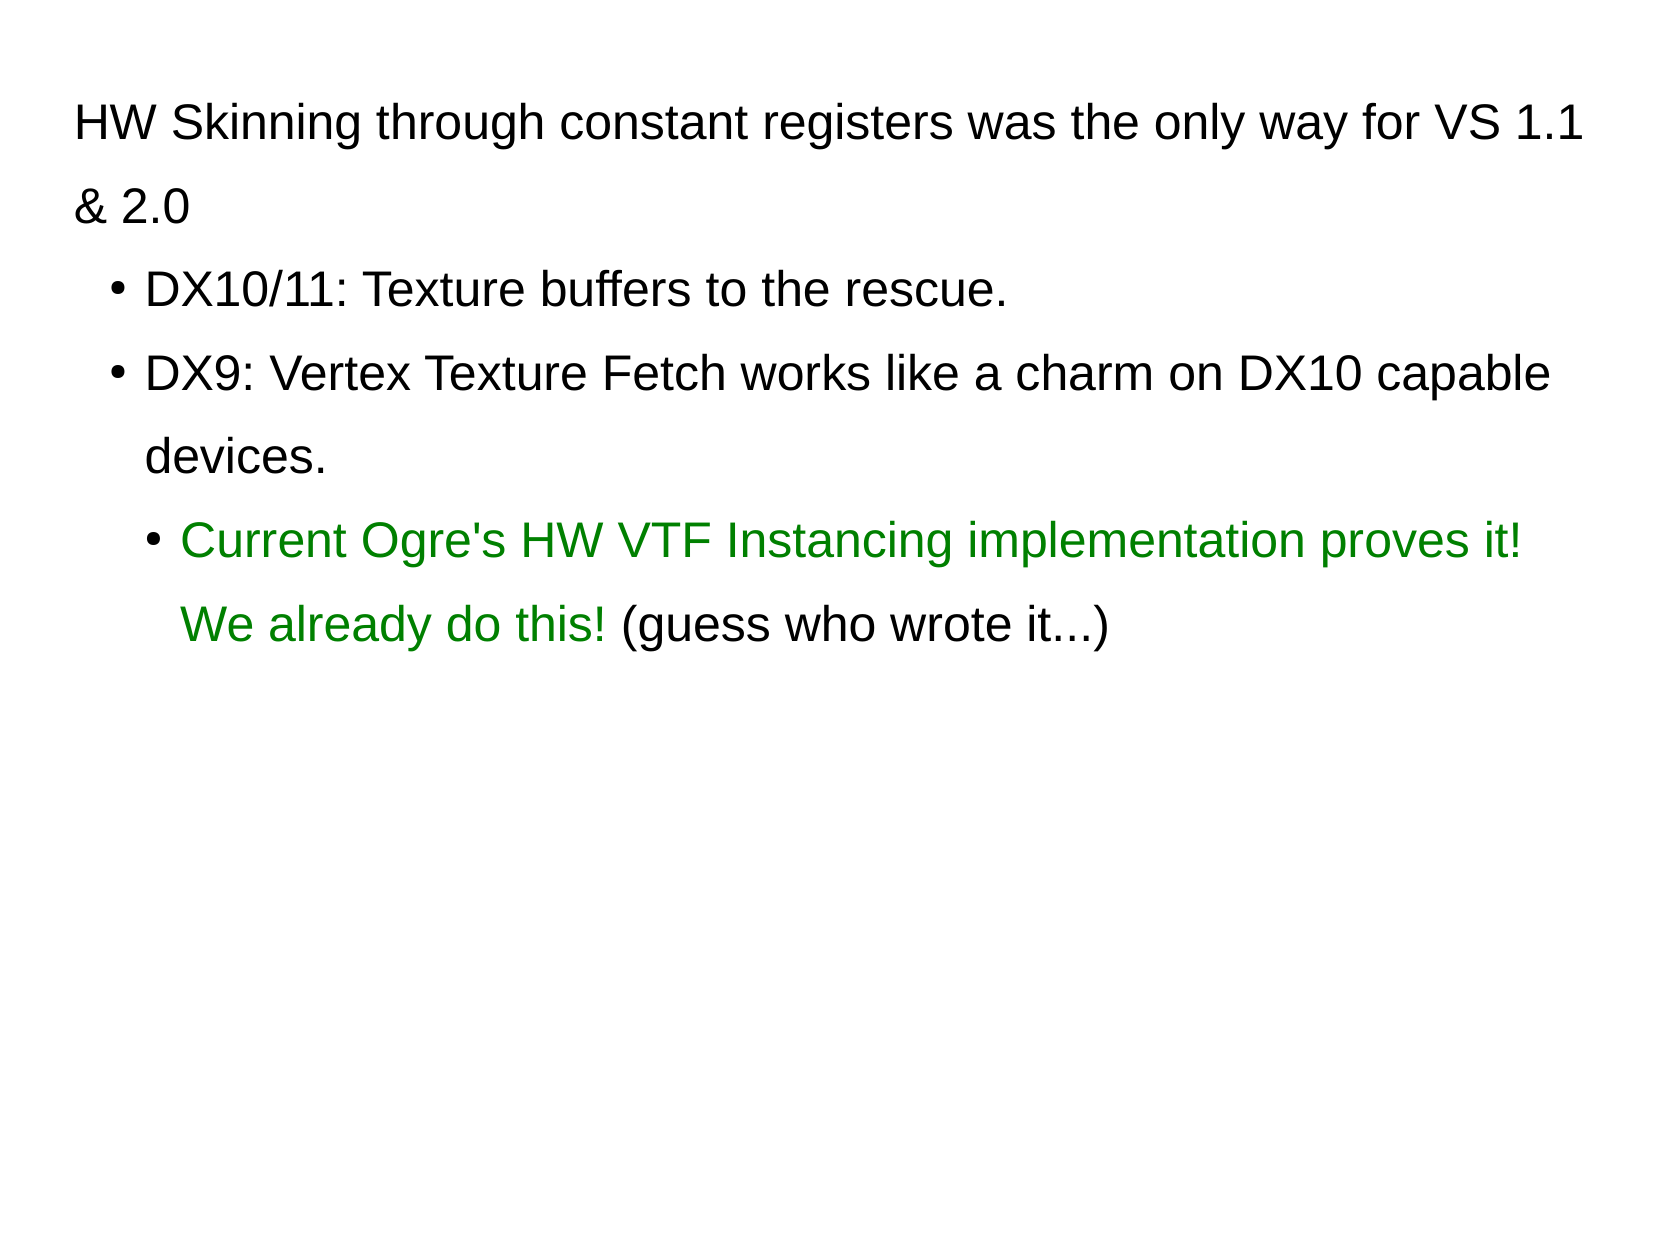

HW Skinning through constant registers was the only way for VS 1.1 & 2.0
DX10/11: Texture buffers to the rescue.
DX9: Vertex Texture Fetch works like a charm on DX10 capable devices.
Current Ogre's HW VTF Instancing implementation proves it! We already do this! (guess who wrote it...)